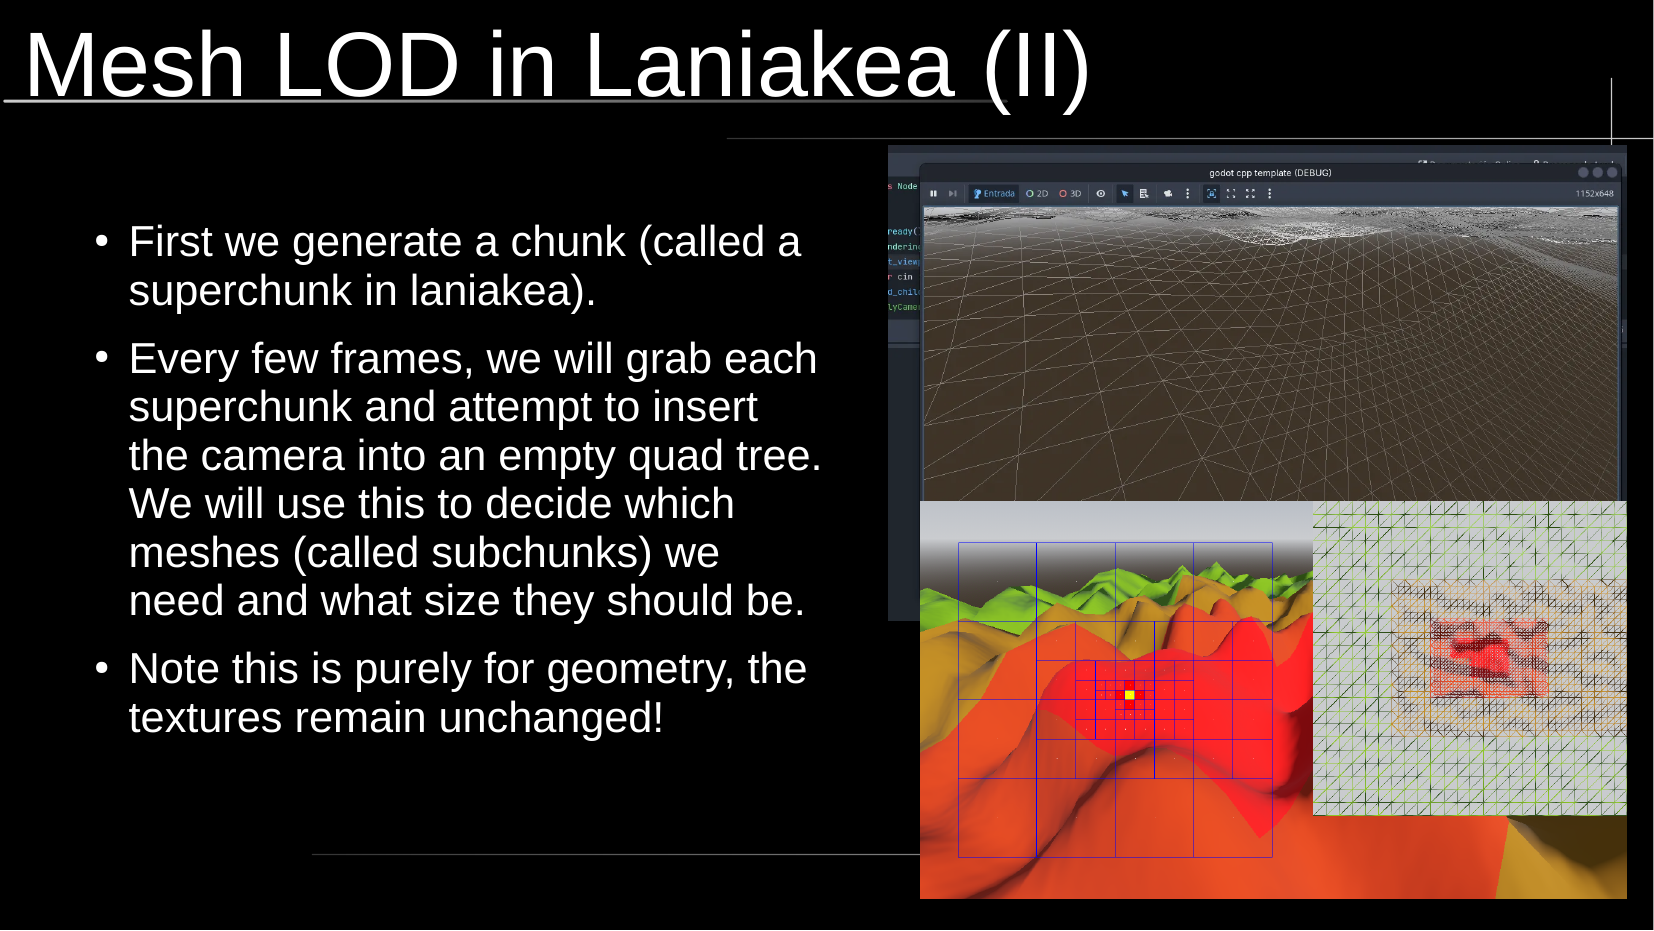

# Mesh LOD in Laniakea (II)
First we generate a chunk (called a superchunk in laniakea).
Every few frames, we will grab each superchunk and attempt to insert the camera into an empty quad tree. We will use this to decide which meshes (called subchunks) we need and what size they should be.
Note this is purely for geometry, the textures remain unchanged!
18